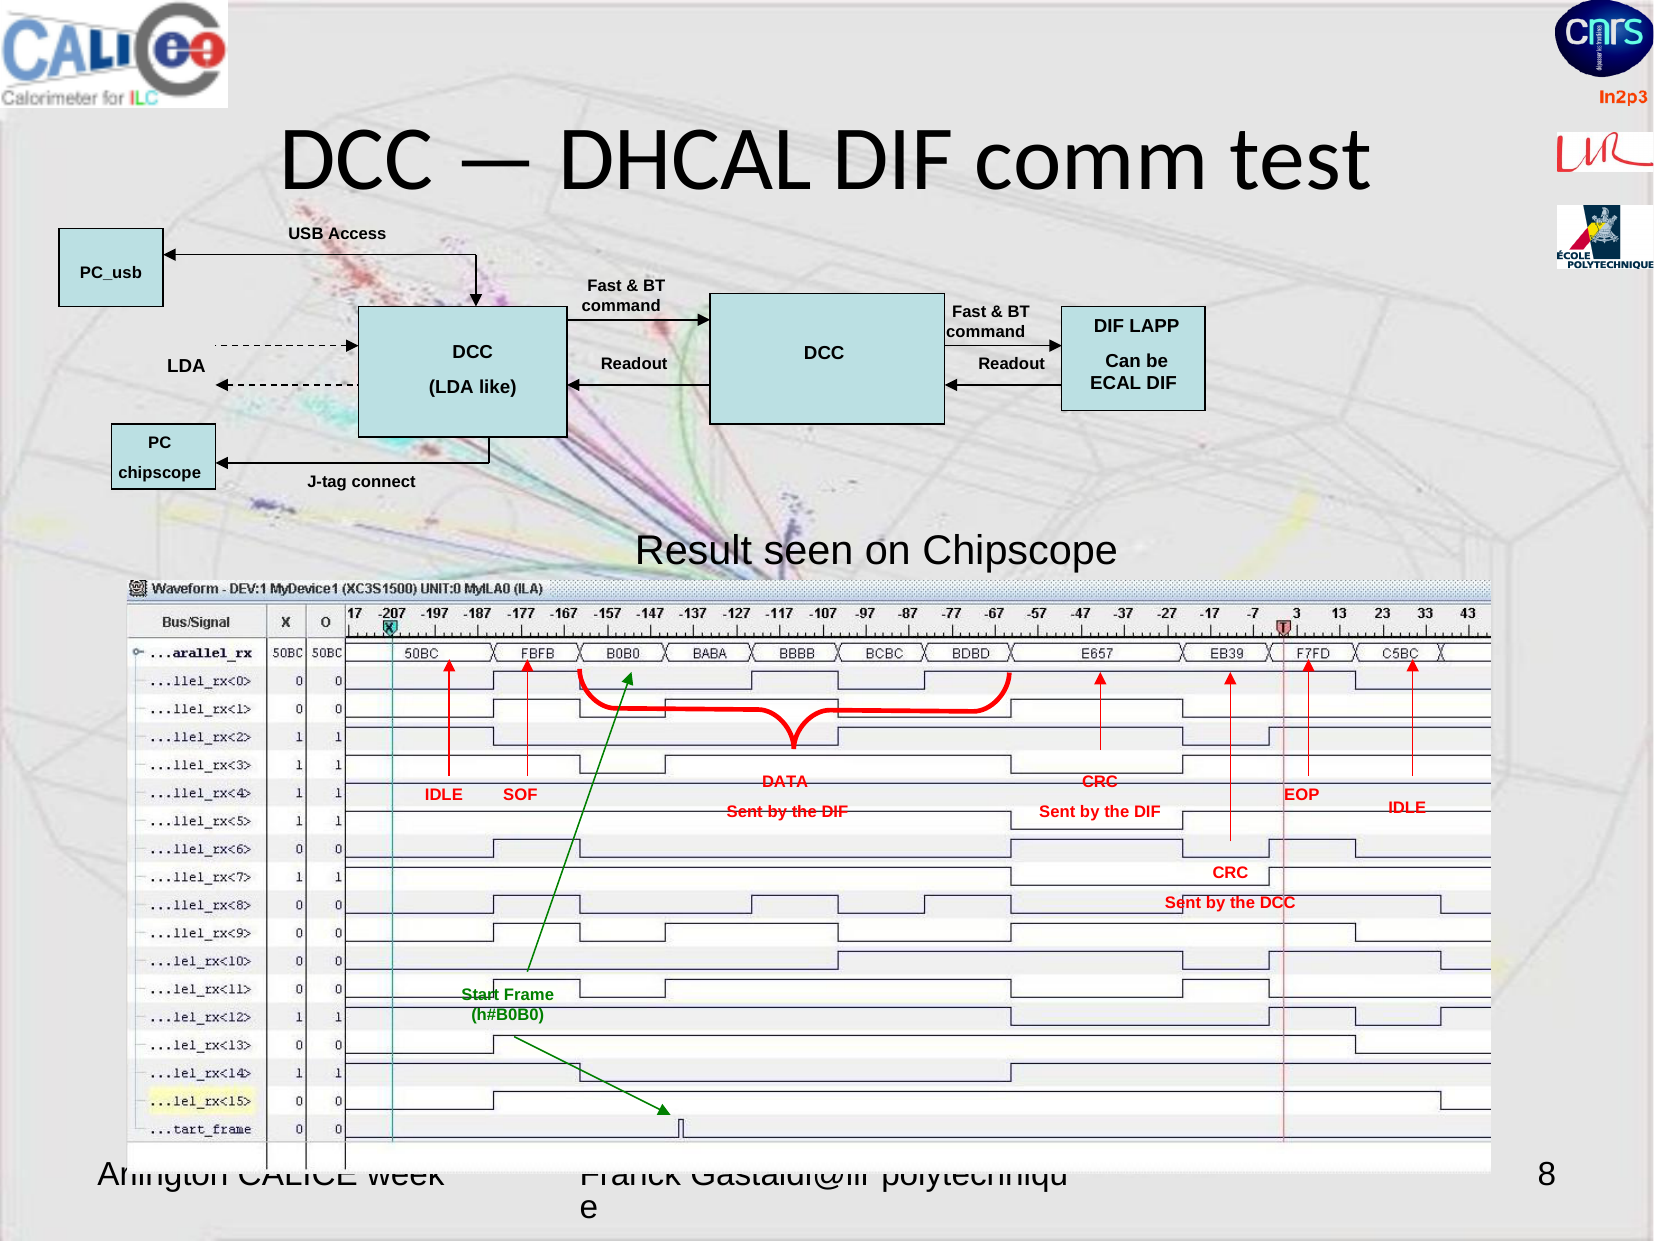

# DCC — DHCAL DIF comm test
USB Access
PC_usb
Fast & BT command
Fast & BT command
DIF LAPP
Can be ECAL DIF
DCC
(LDA like)
DCC
LDA
Readout
Readout
PC
chipscope
J-tag connect
Result seen on Chipscope
DATA
Sent by the DIF
CRC
Sent by the DIF
IDLE
SOF
EOP
IDLE
CRC
Sent by the DCC
Start Frame (h#B0B0)
Arlington CALICE week
Franck Gastaldi@llr polytechnique
8